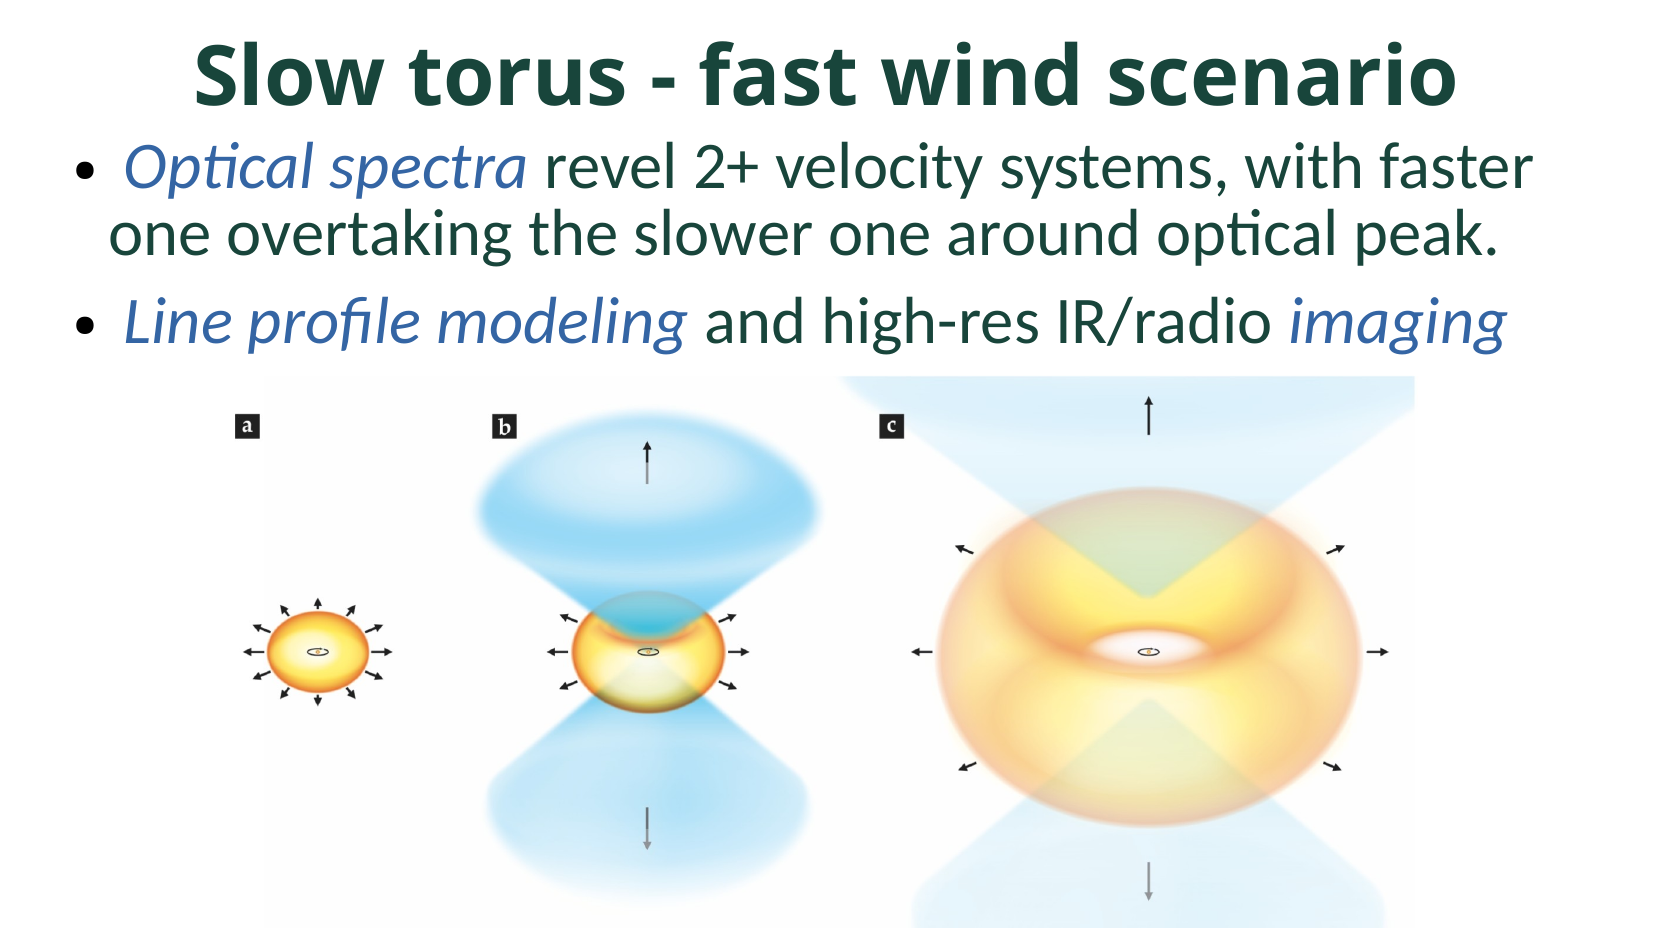

# Slow torus - fast wind scenario
 Optical spectra revel 2+ velocity systems, with faster one overtaking the slower one around optical peak.
 Line profile modeling and high-res IR/radio imaging